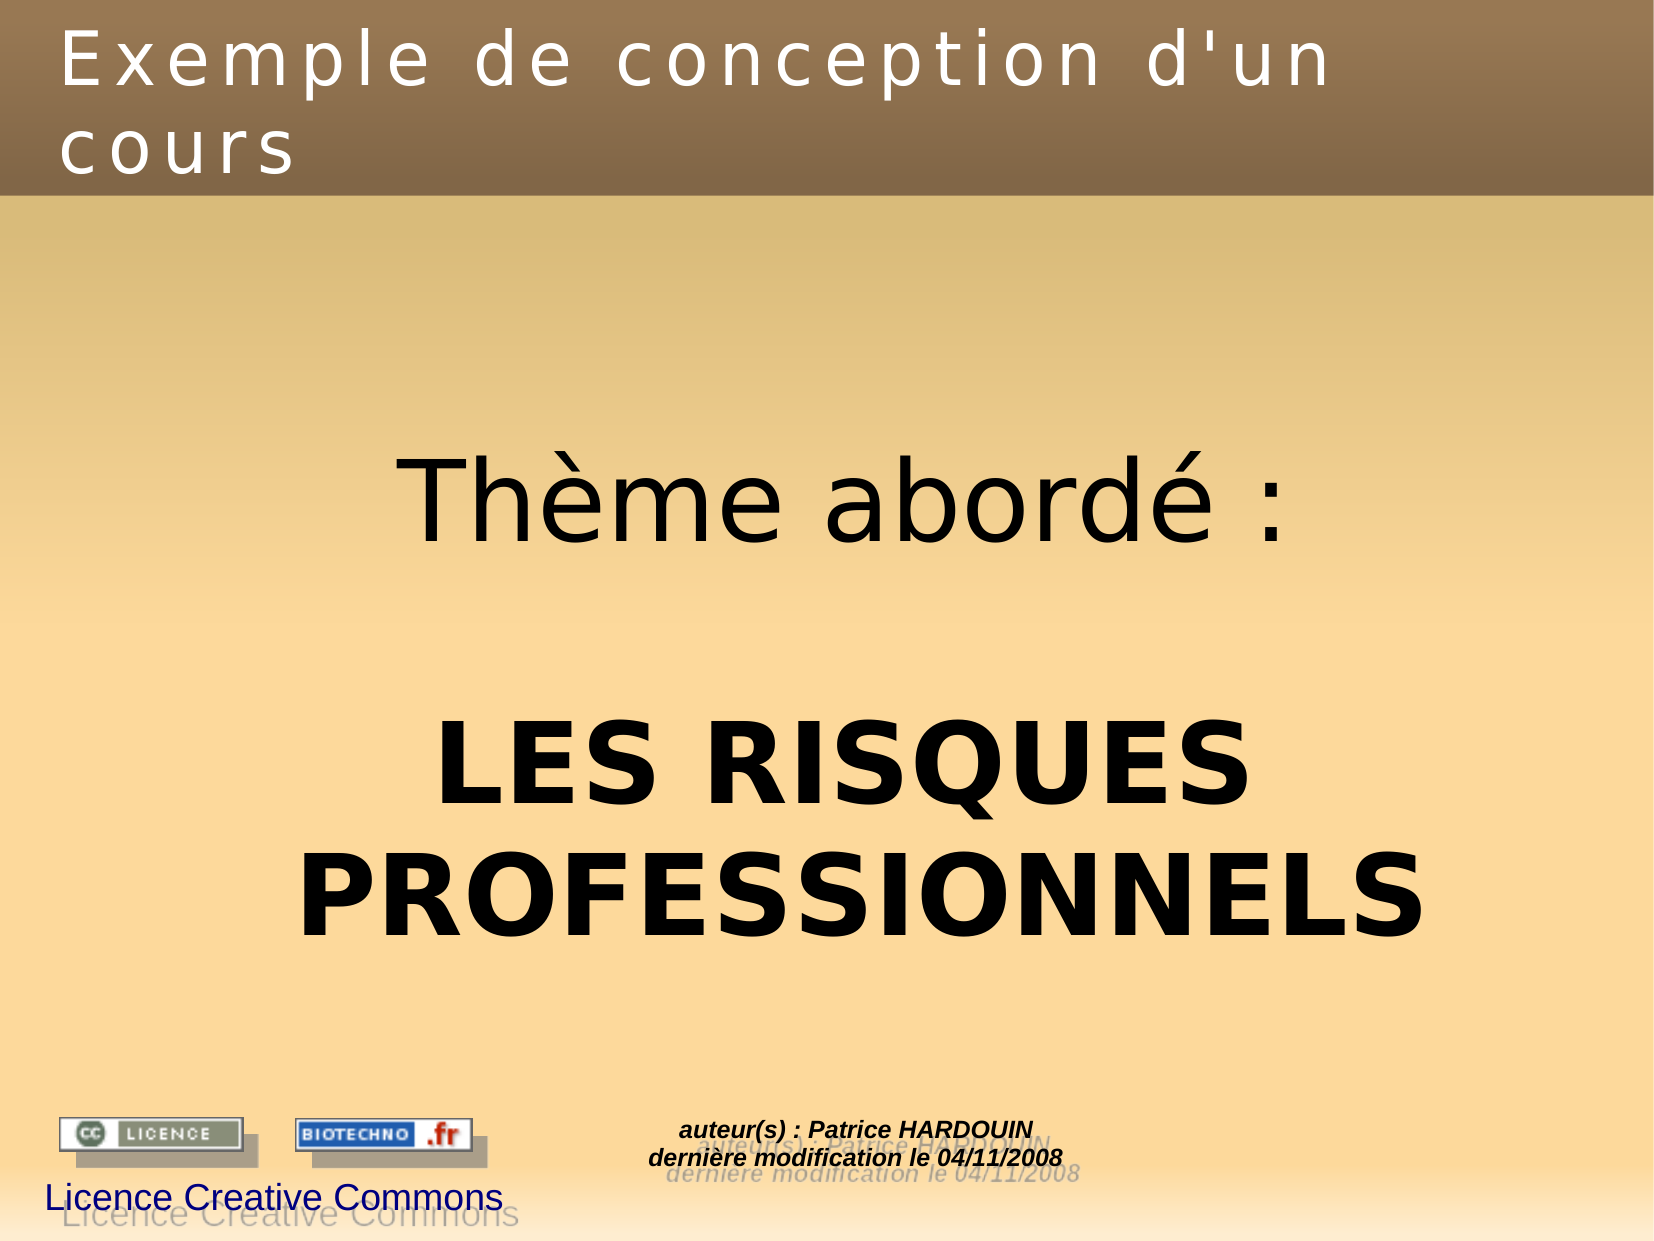

# Exemple de conception d'un cours
Thème abordé :
LES RISQUES PROFESSIONNELS
auteur(s) : Patrice HARDOUIN
dernière modification le 04/11/2008
Licence Creative Commons